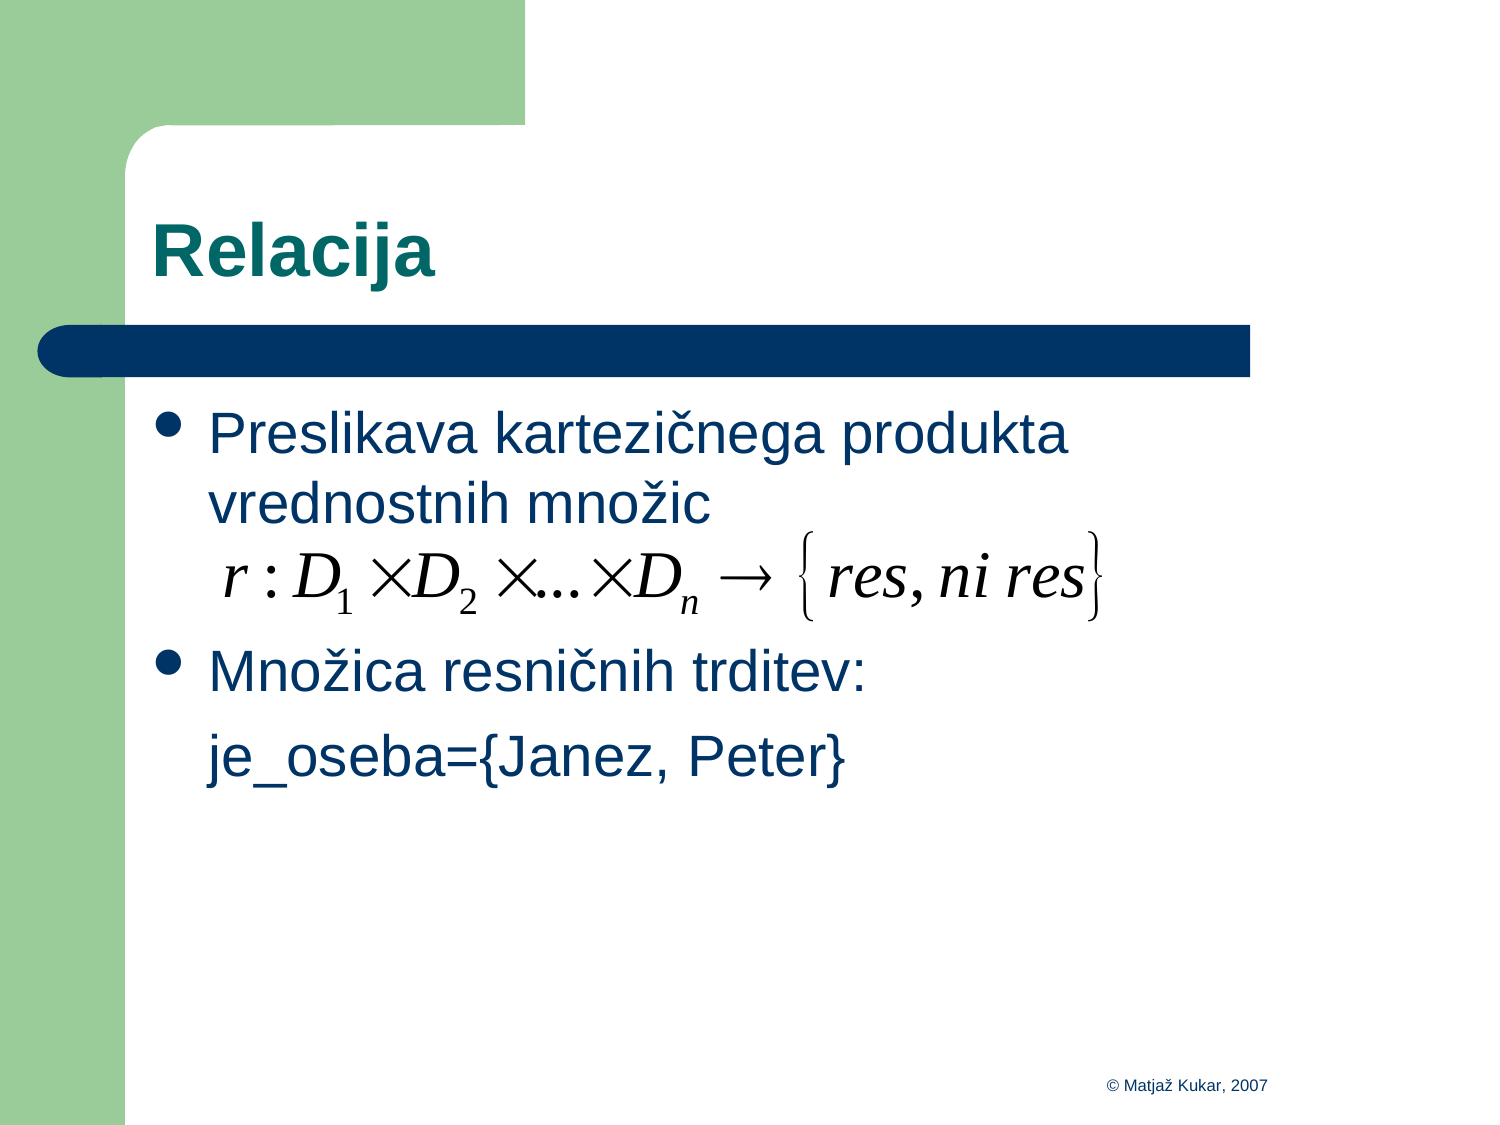

# Relacija
Preslikava kartezičnega produkta vrednostnih množic
Množica resničnih trditev:
	je_oseba={Janez, Peter}
© Matjaž Kukar, 2007